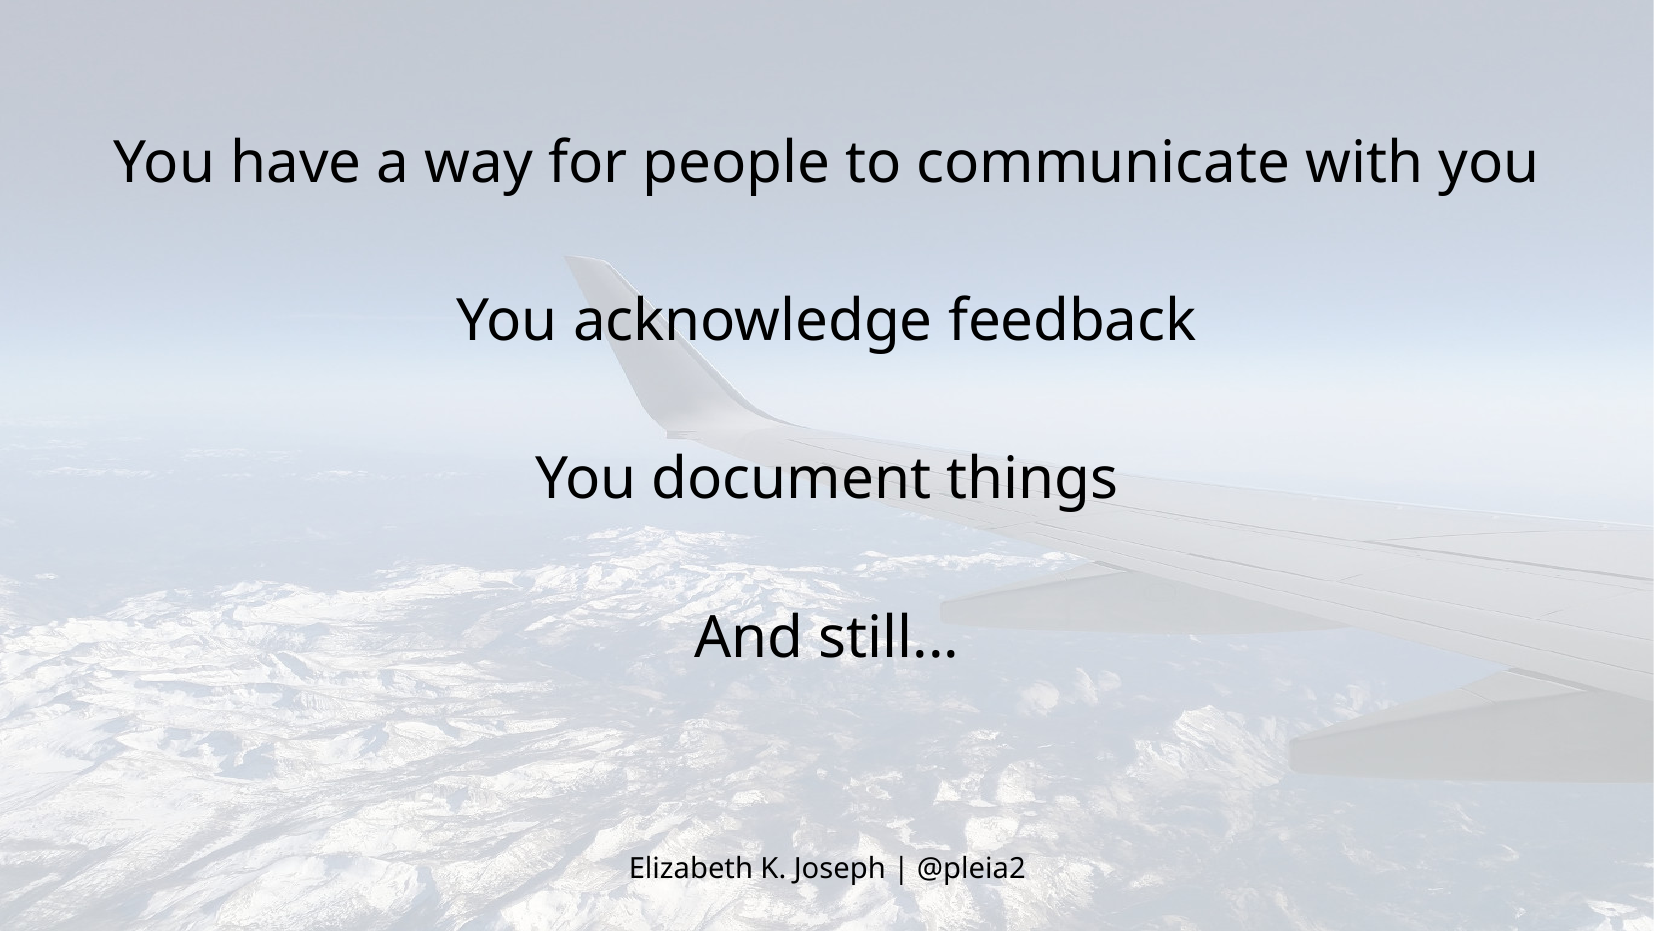

# You have a way for people to communicate with you
You acknowledge feedback
You document things
And still...
Elizabeth K. Joseph | @pleia2